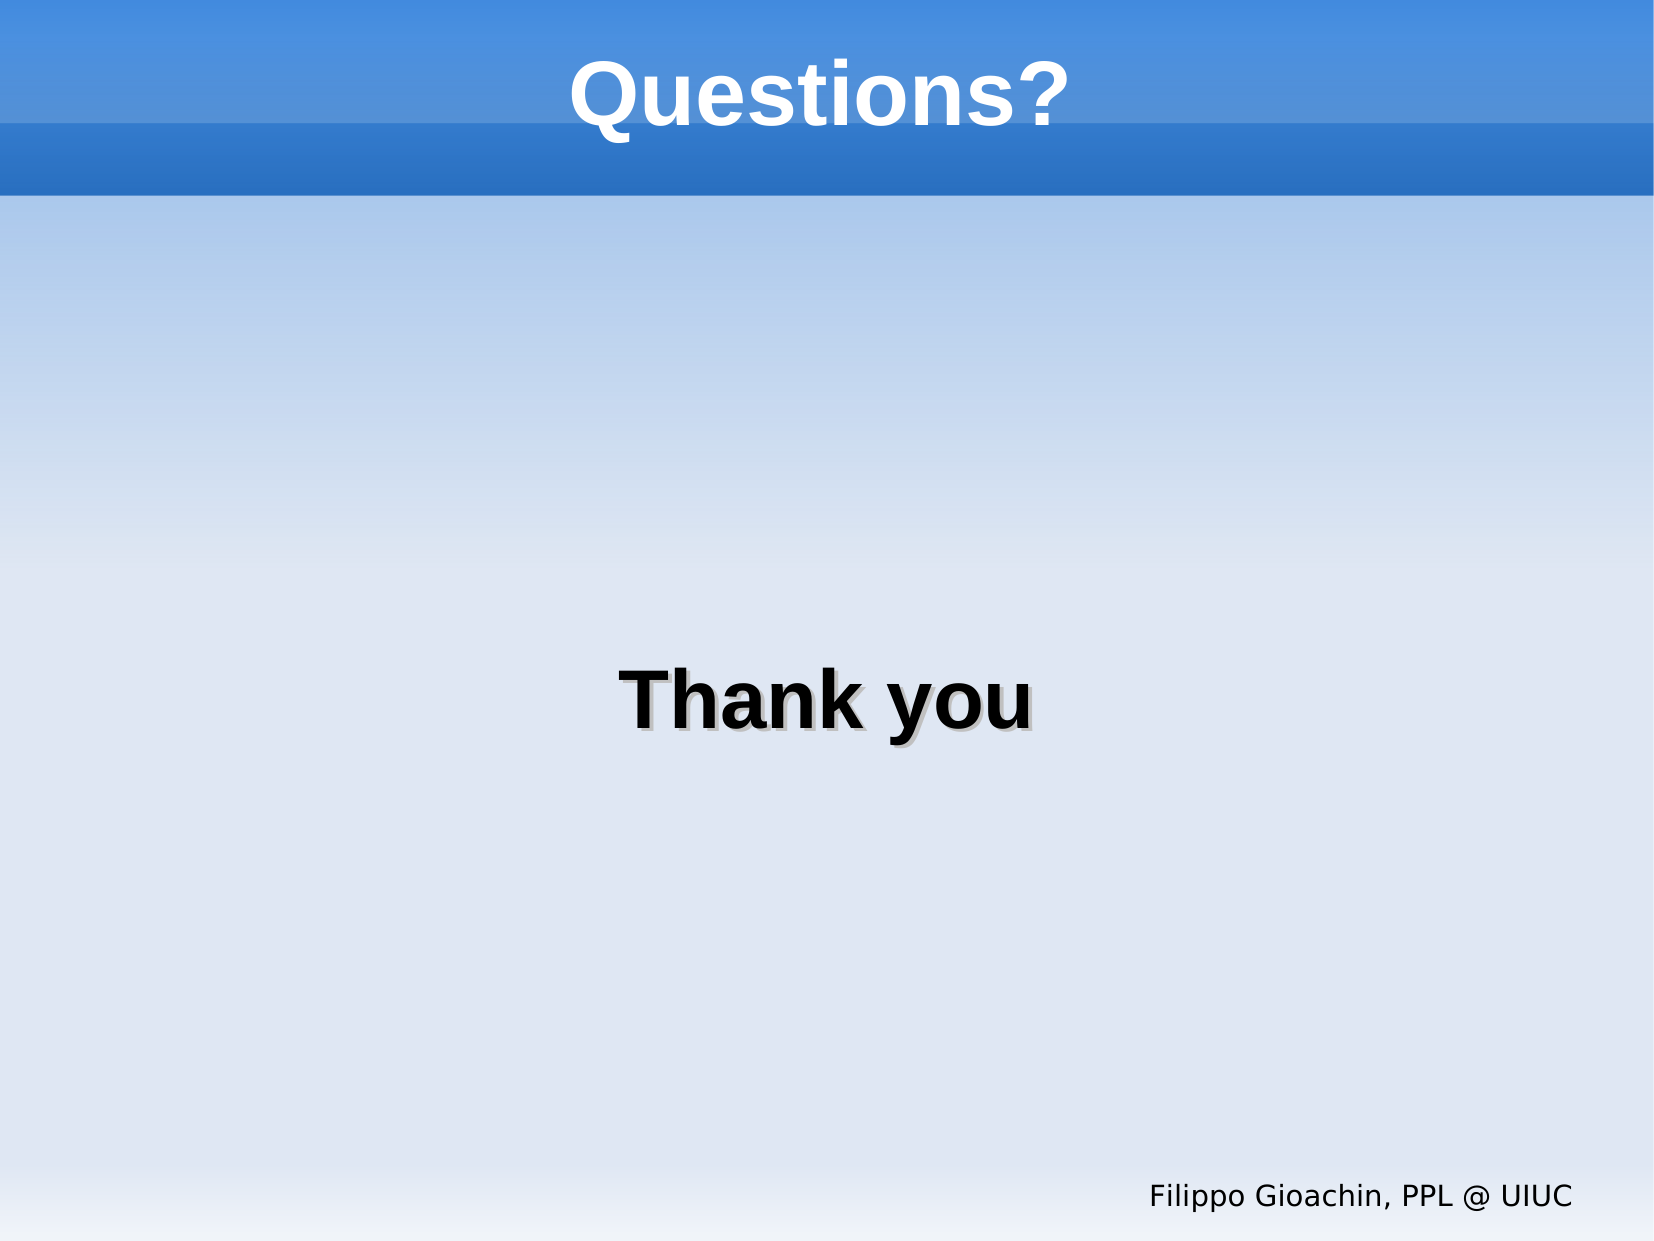

# Questions?
Thank you
Filippo Gioachin, PPL @ UIUC